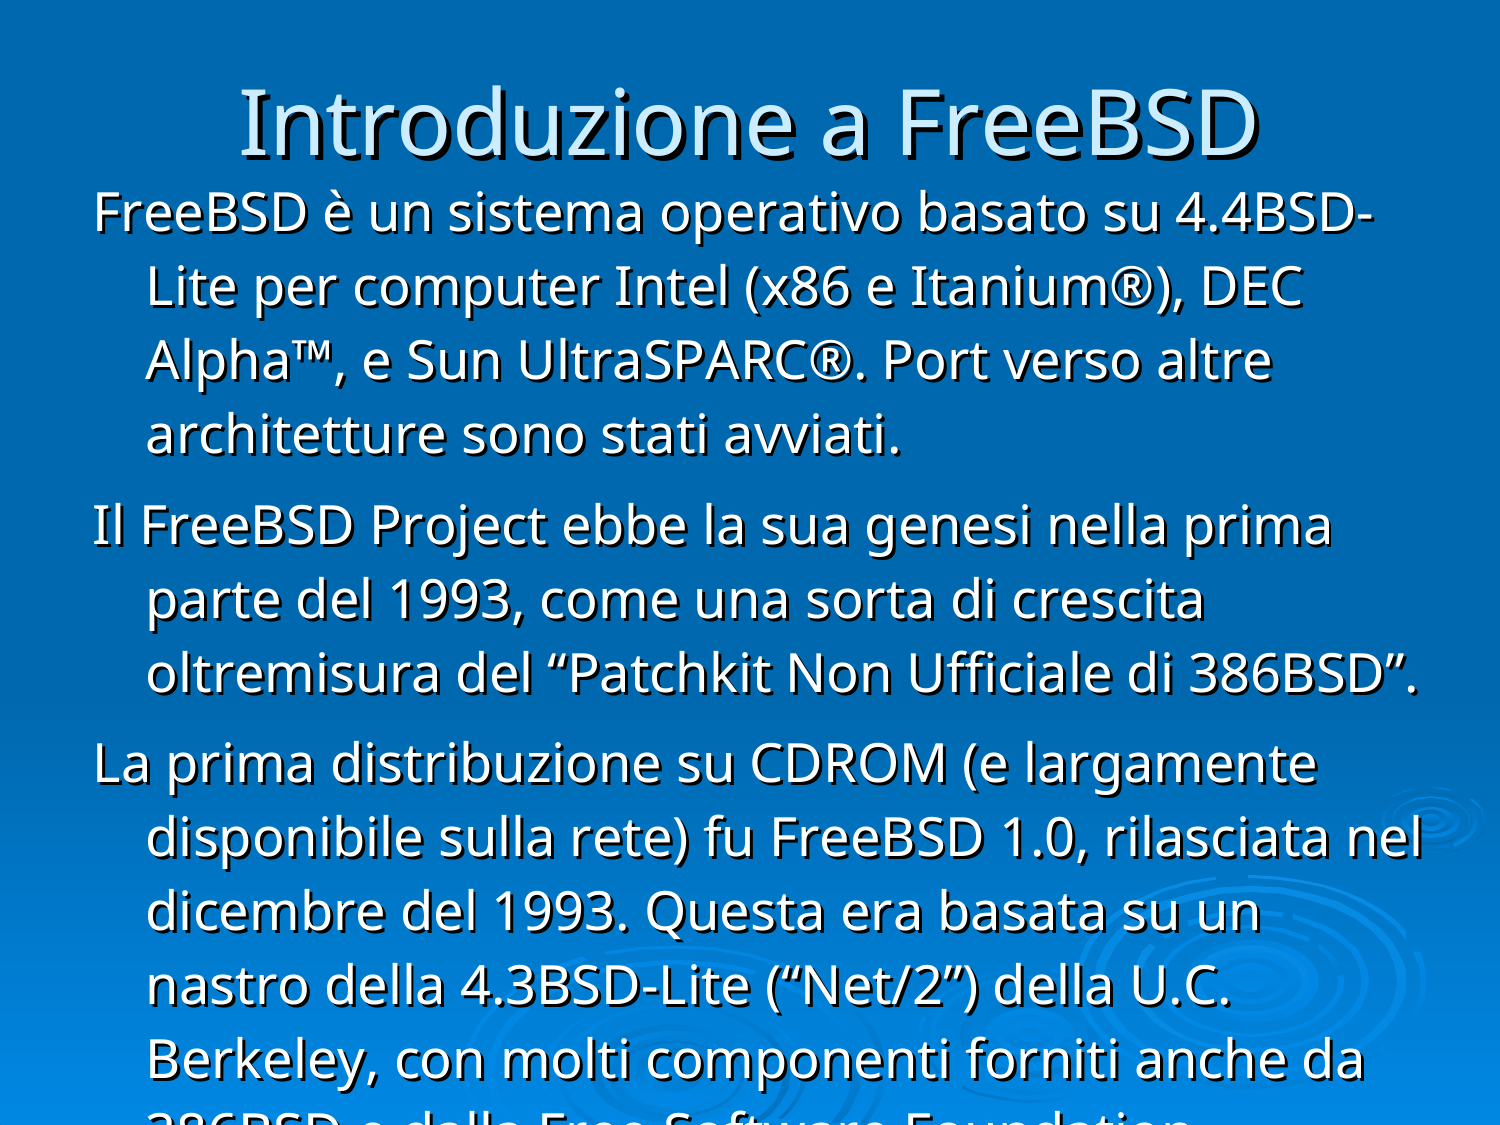

# Introduzione a FreeBSD
FreeBSD è un sistema operativo basato su 4.4BSD-Lite per computer Intel (x86 e Itanium®), DEC Alpha™, e Sun UltraSPARC®. Port verso altre architetture sono stati avviati.
Il FreeBSD Project ebbe la sua genesi nella prima parte del 1993, come una sorta di crescita oltremisura del “Patchkit Non Ufficiale di 386BSD”.
La prima distribuzione su CDROM (e largamente disponibile sulla rete) fu FreeBSD 1.0, rilasciata nel dicembre del 1993. Questa era basata su un nastro della 4.3BSD-Lite (“Net/2”) della U.C. Berkeley, con molti componenti forniti anche da 386BSD e dalla Free Software Foundation.